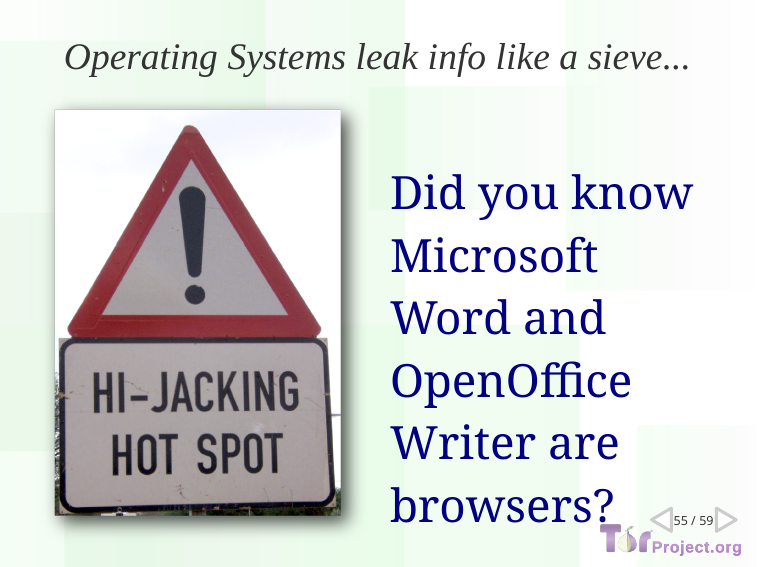

Operating Systems leak info like a sieve...
Did you know Microsoft Word and OpenOffice Writer are browsers?